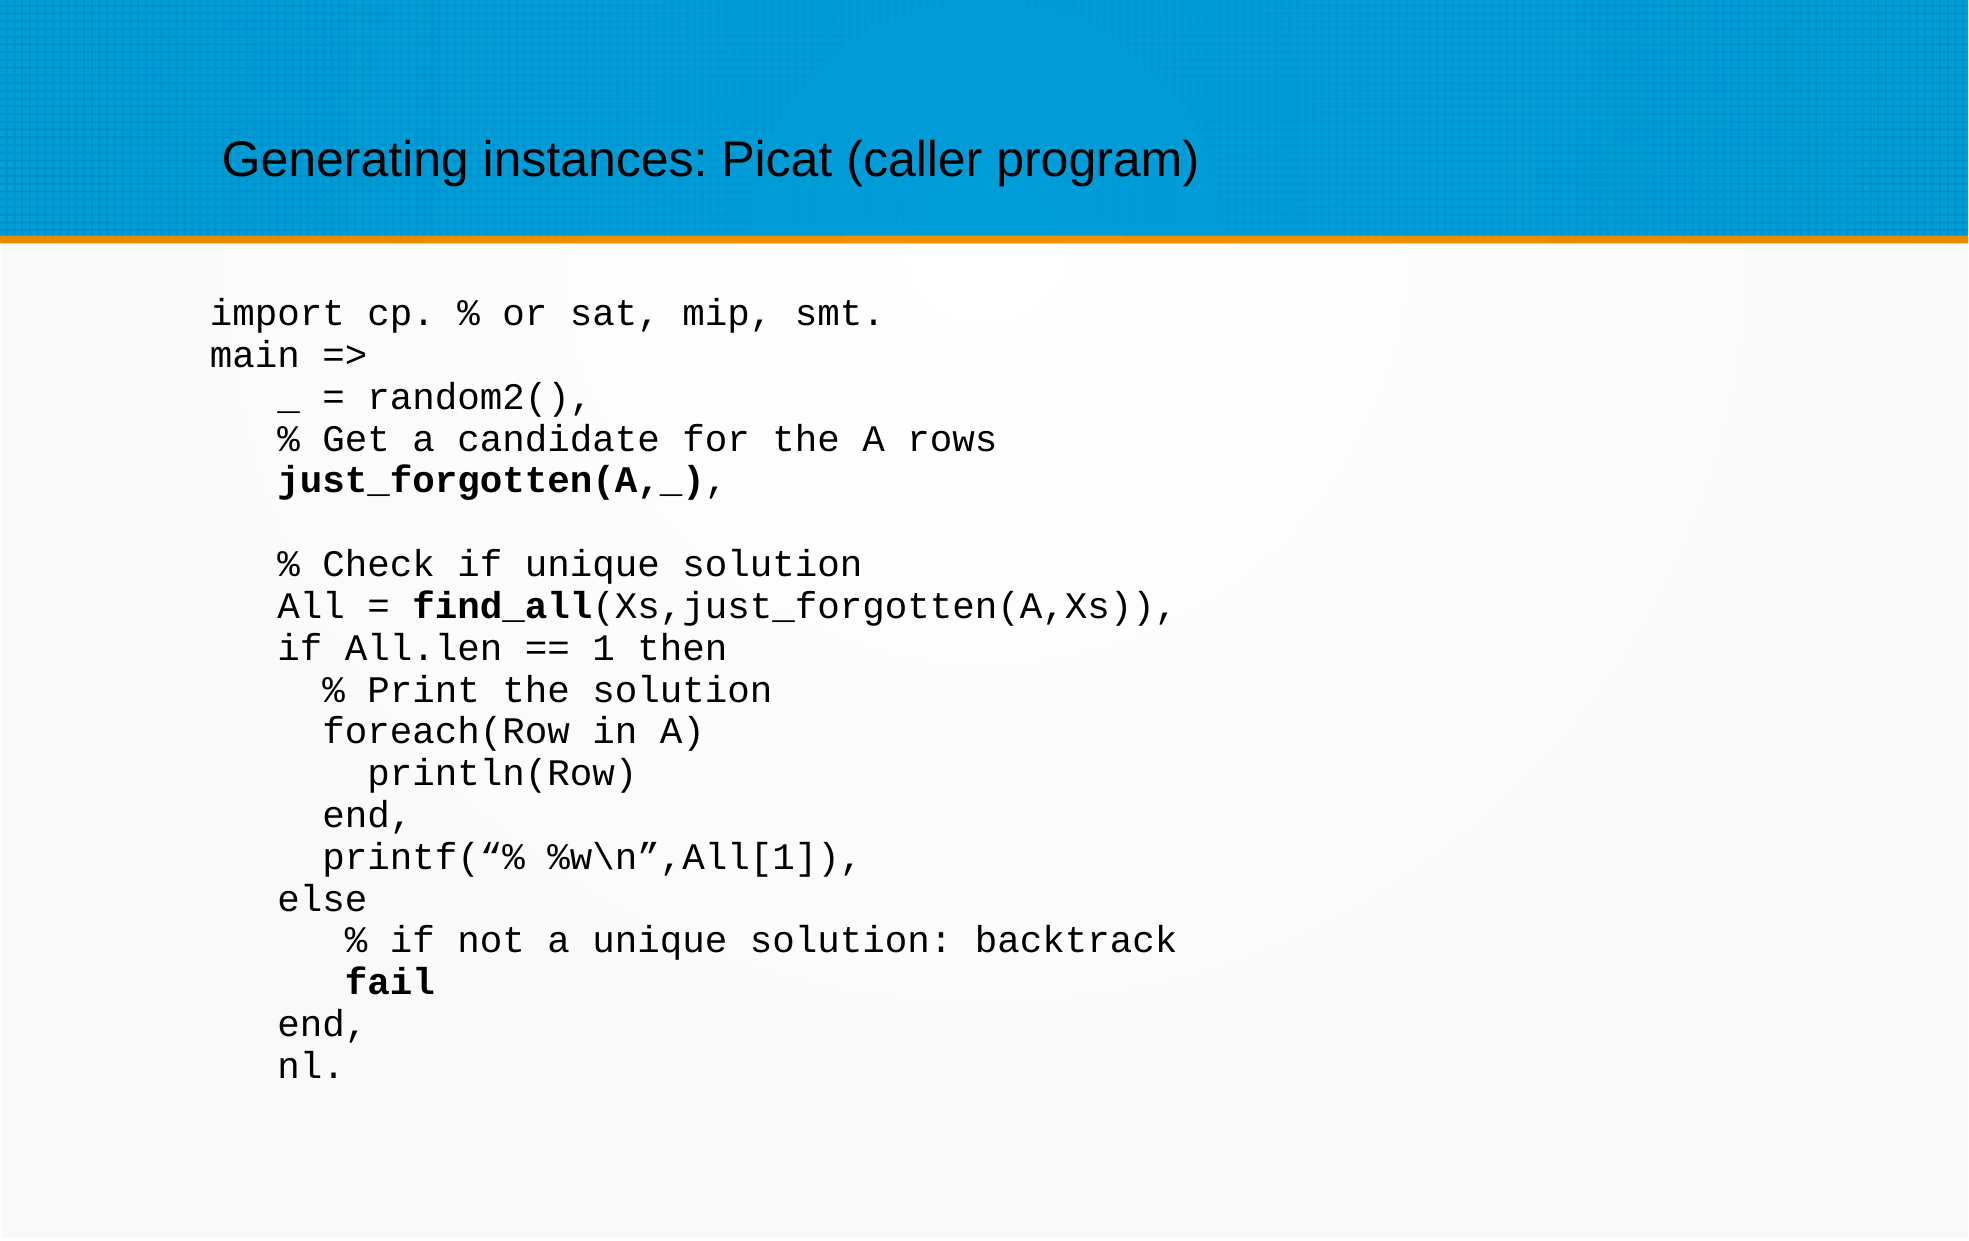

Generating instances: Picat (caller program)
import cp. % or sat, mip, smt.
main =>
 _ = random2(),
 % Get a candidate for the A rows
 just_forgotten(A,_),
 % Check if unique solution
 All = find_all(Xs,just_forgotten(A,Xs)),
 if All.len == 1 then
 % Print the solution
 foreach(Row in A)
 println(Row)
 end,
 printf(“% %w\n”,All[1]),
 else
 % if not a unique solution: backtrack
 fail
 end,
 nl.